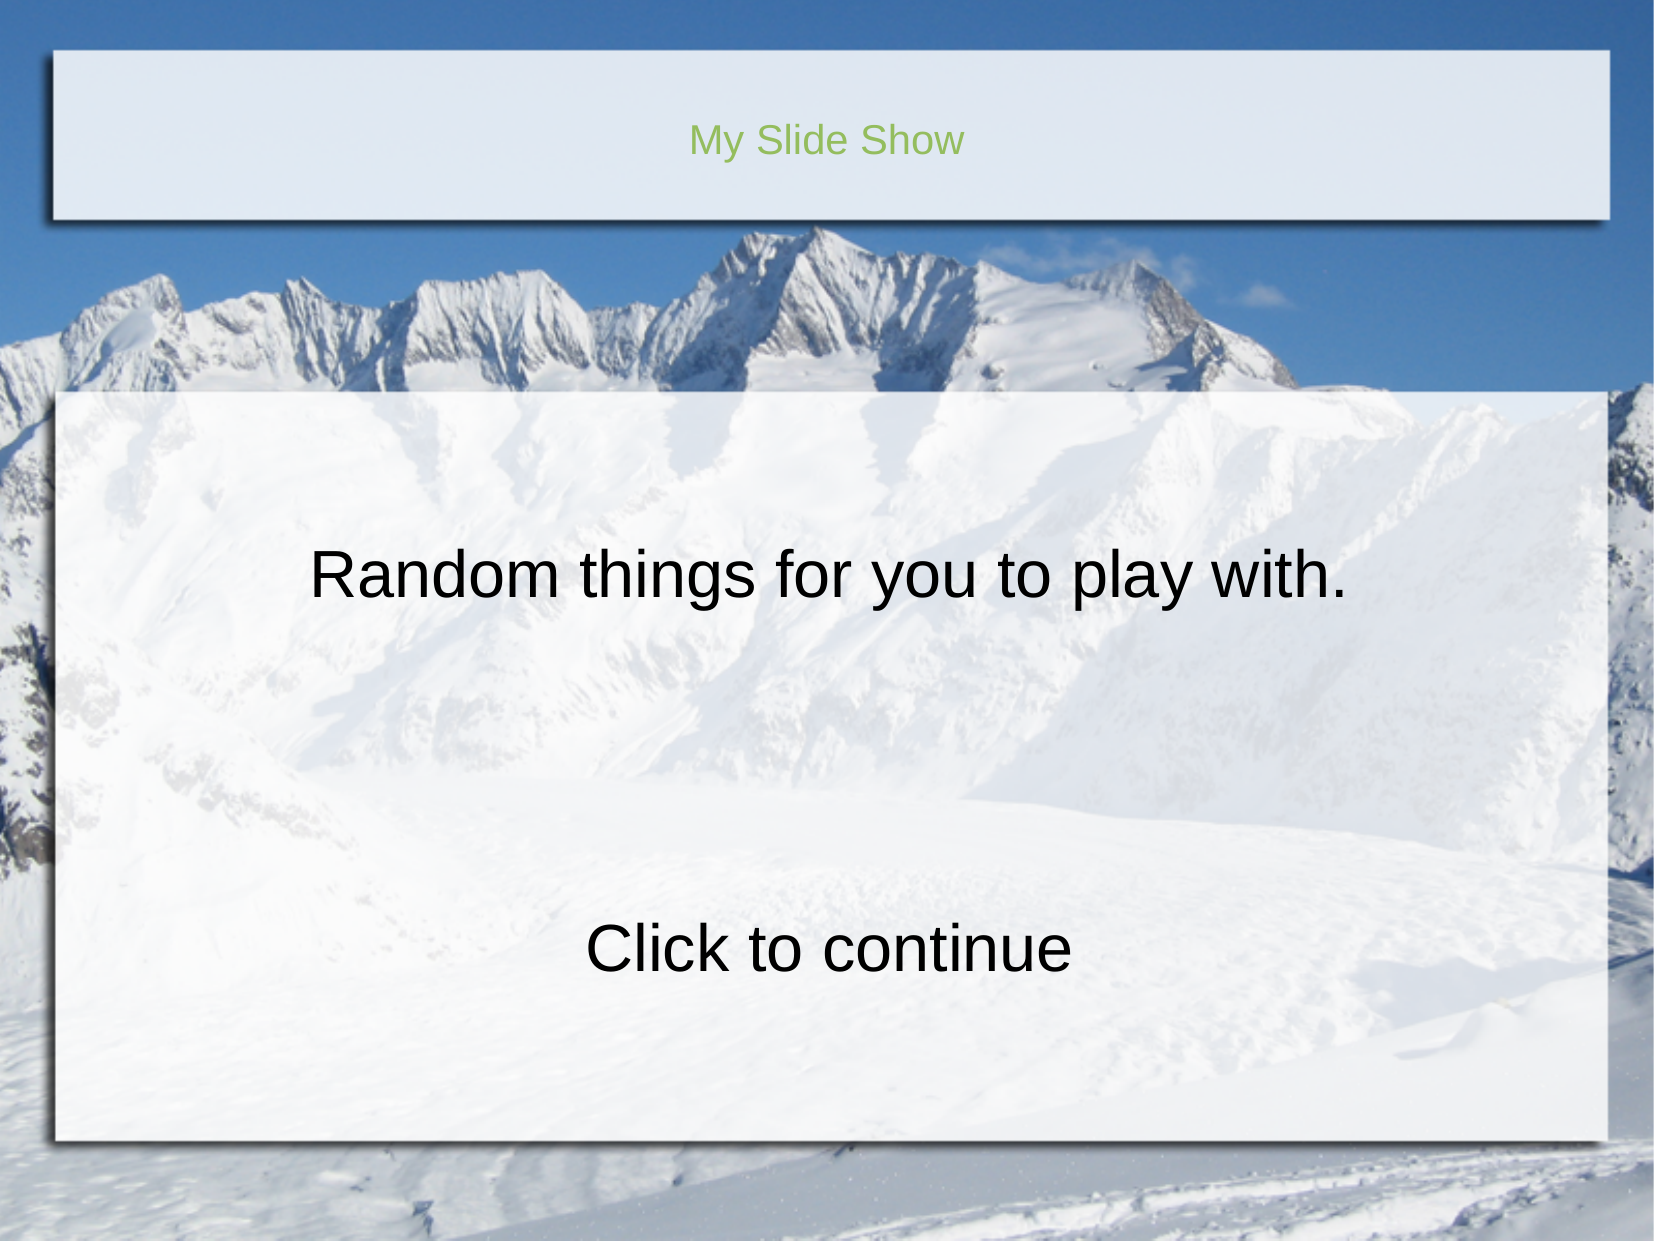

# My Slide Show
Random things for you to play with.
Click to continue